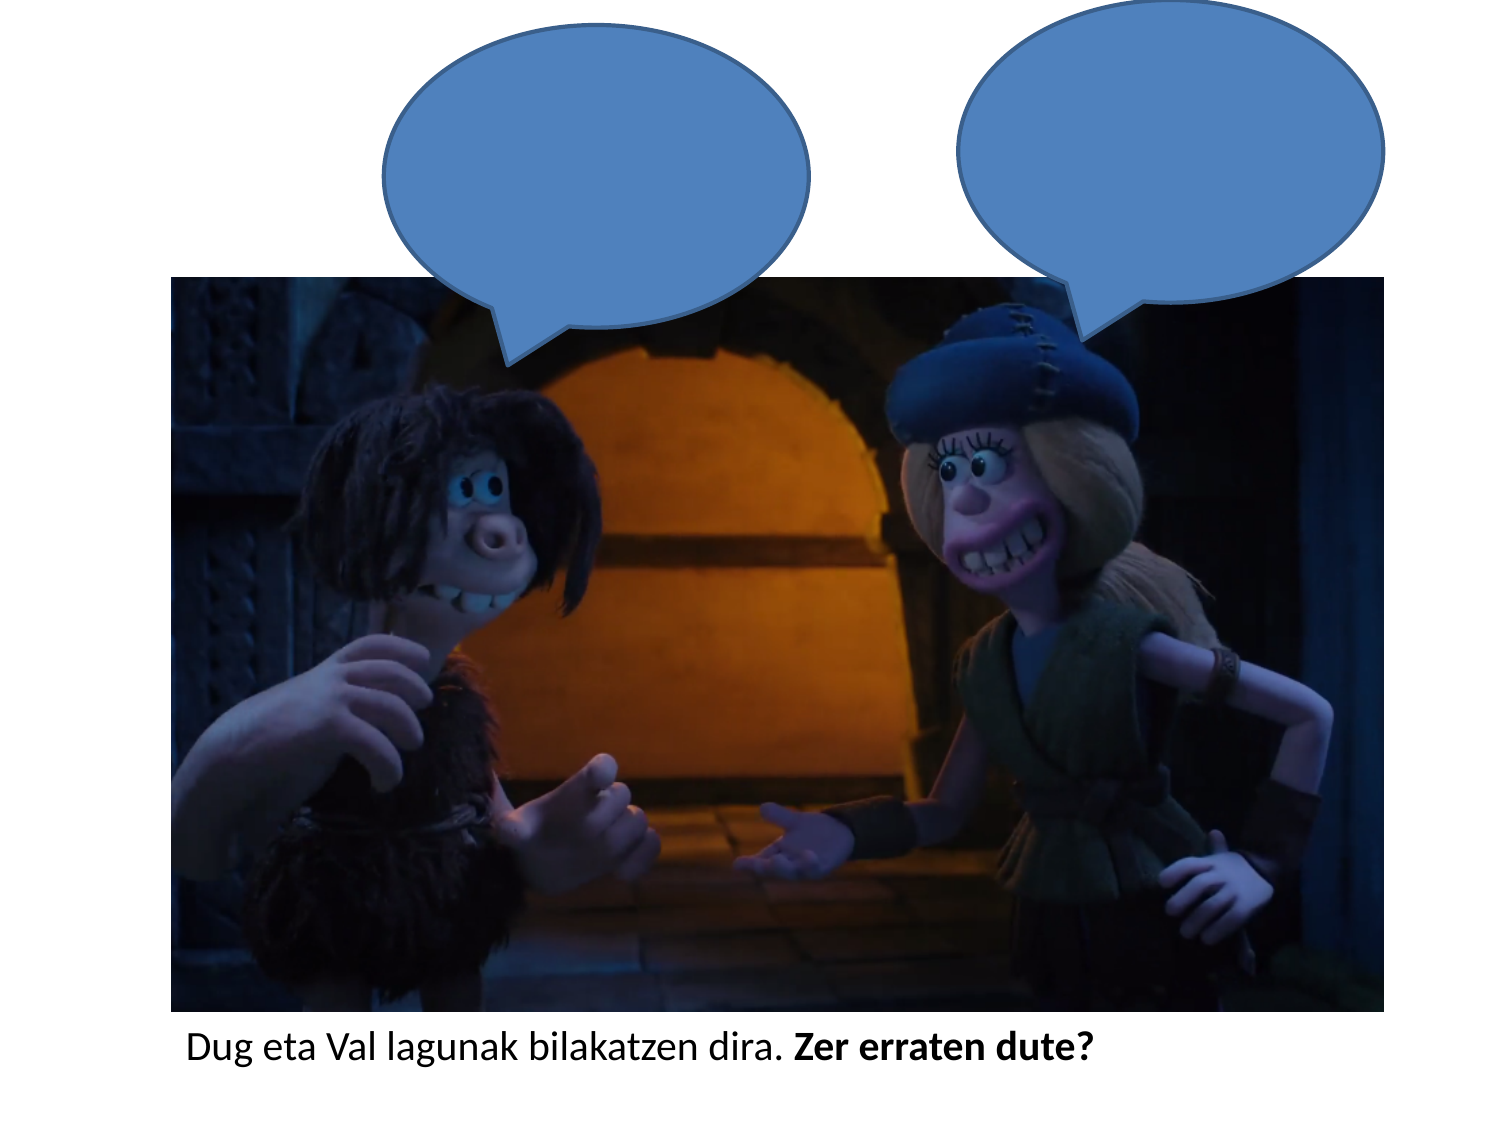

Dug eta Val lagunak bilakatzen dira. Zer erraten dute?